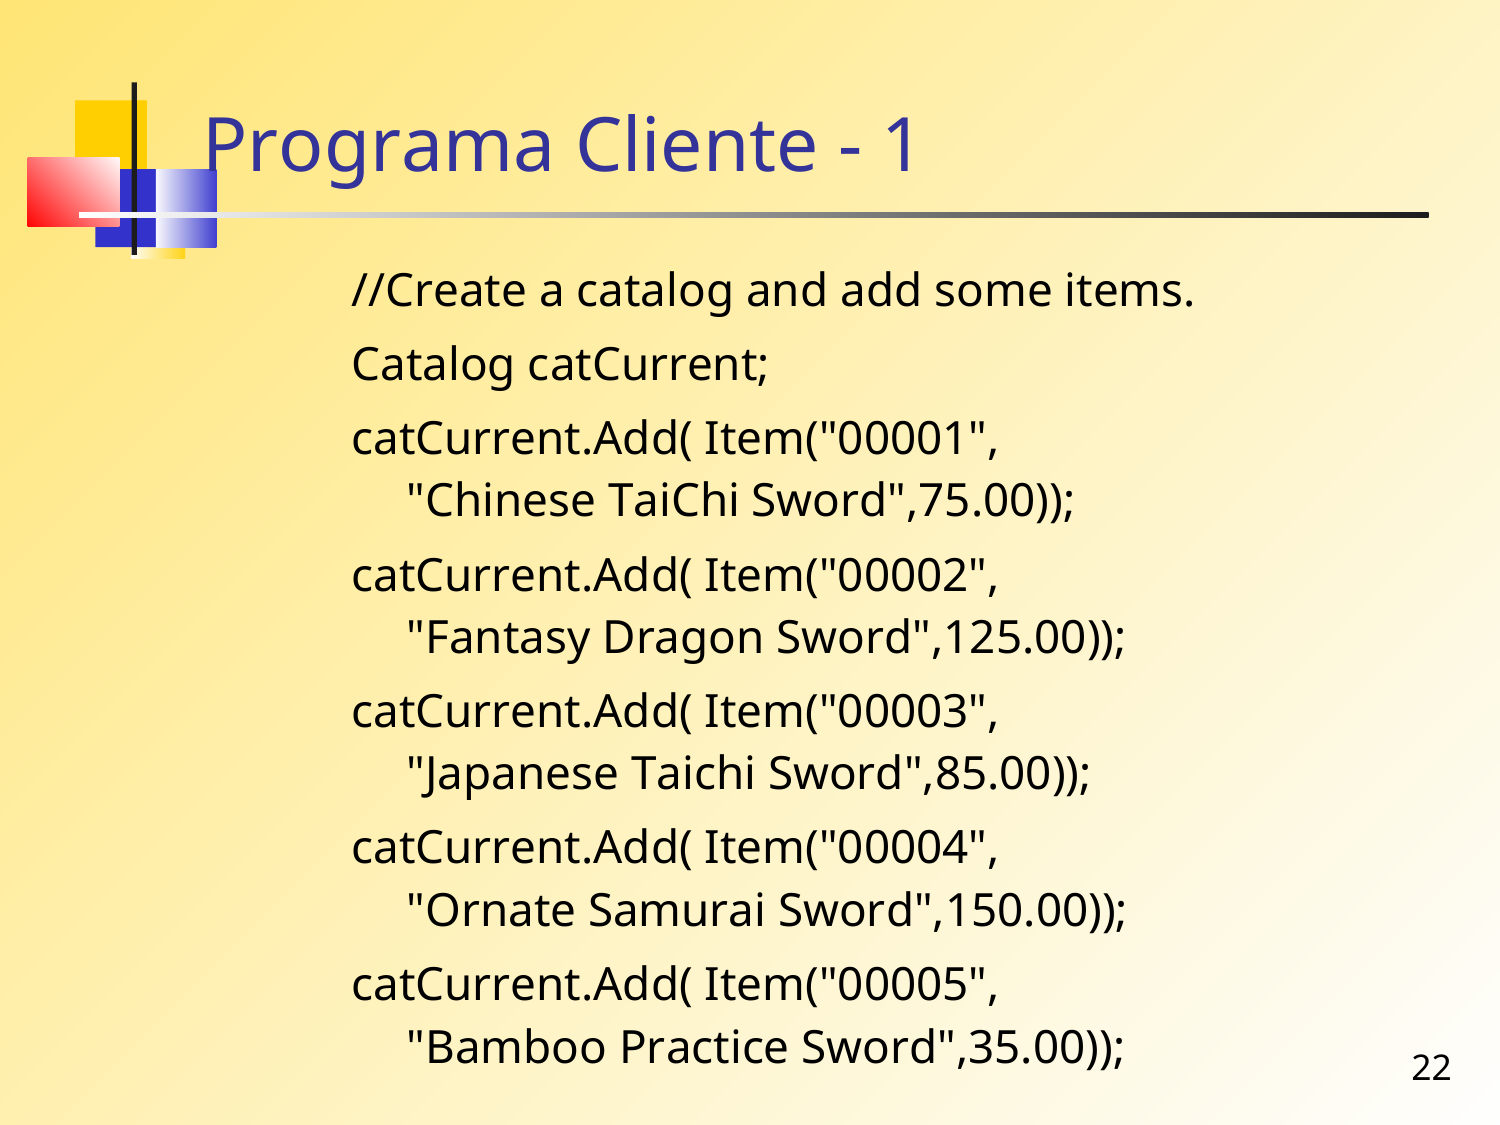

# Programa Cliente - 1
 //Create a catalog and add some items.
 Catalog catCurrent;
 catCurrent.Add( Item("00001",
 "Chinese TaiChi Sword",75.00));
 catCurrent.Add( Item("00002",
 "Fantasy Dragon Sword",125.00));
 catCurrent.Add( Item("00003",
 "Japanese Taichi Sword",85.00));
 catCurrent.Add( Item("00004",
 "Ornate Samurai Sword",150.00));
 catCurrent.Add( Item("00005",
 "Bamboo Practice Sword",35.00));
22